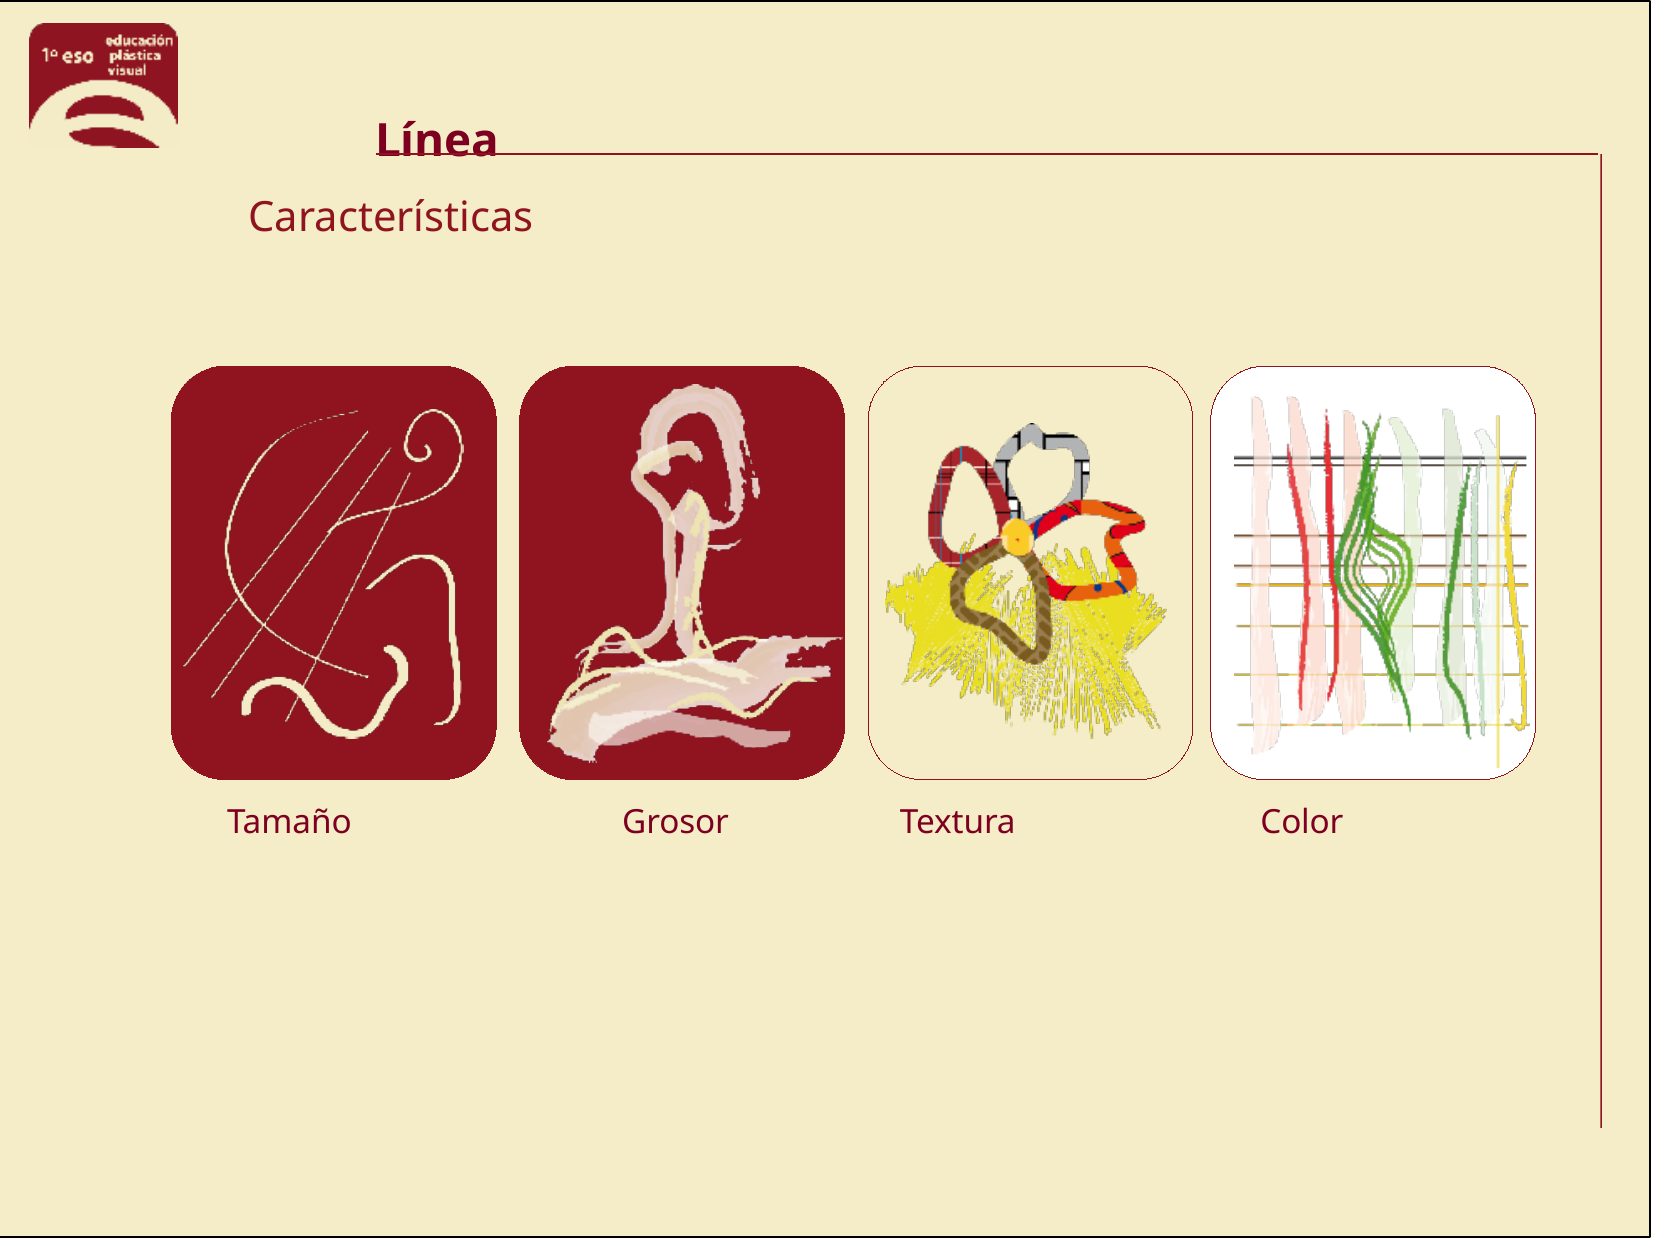

Línea
Características
#
 Tamaño	 			 Grosor 			 Textura				Color